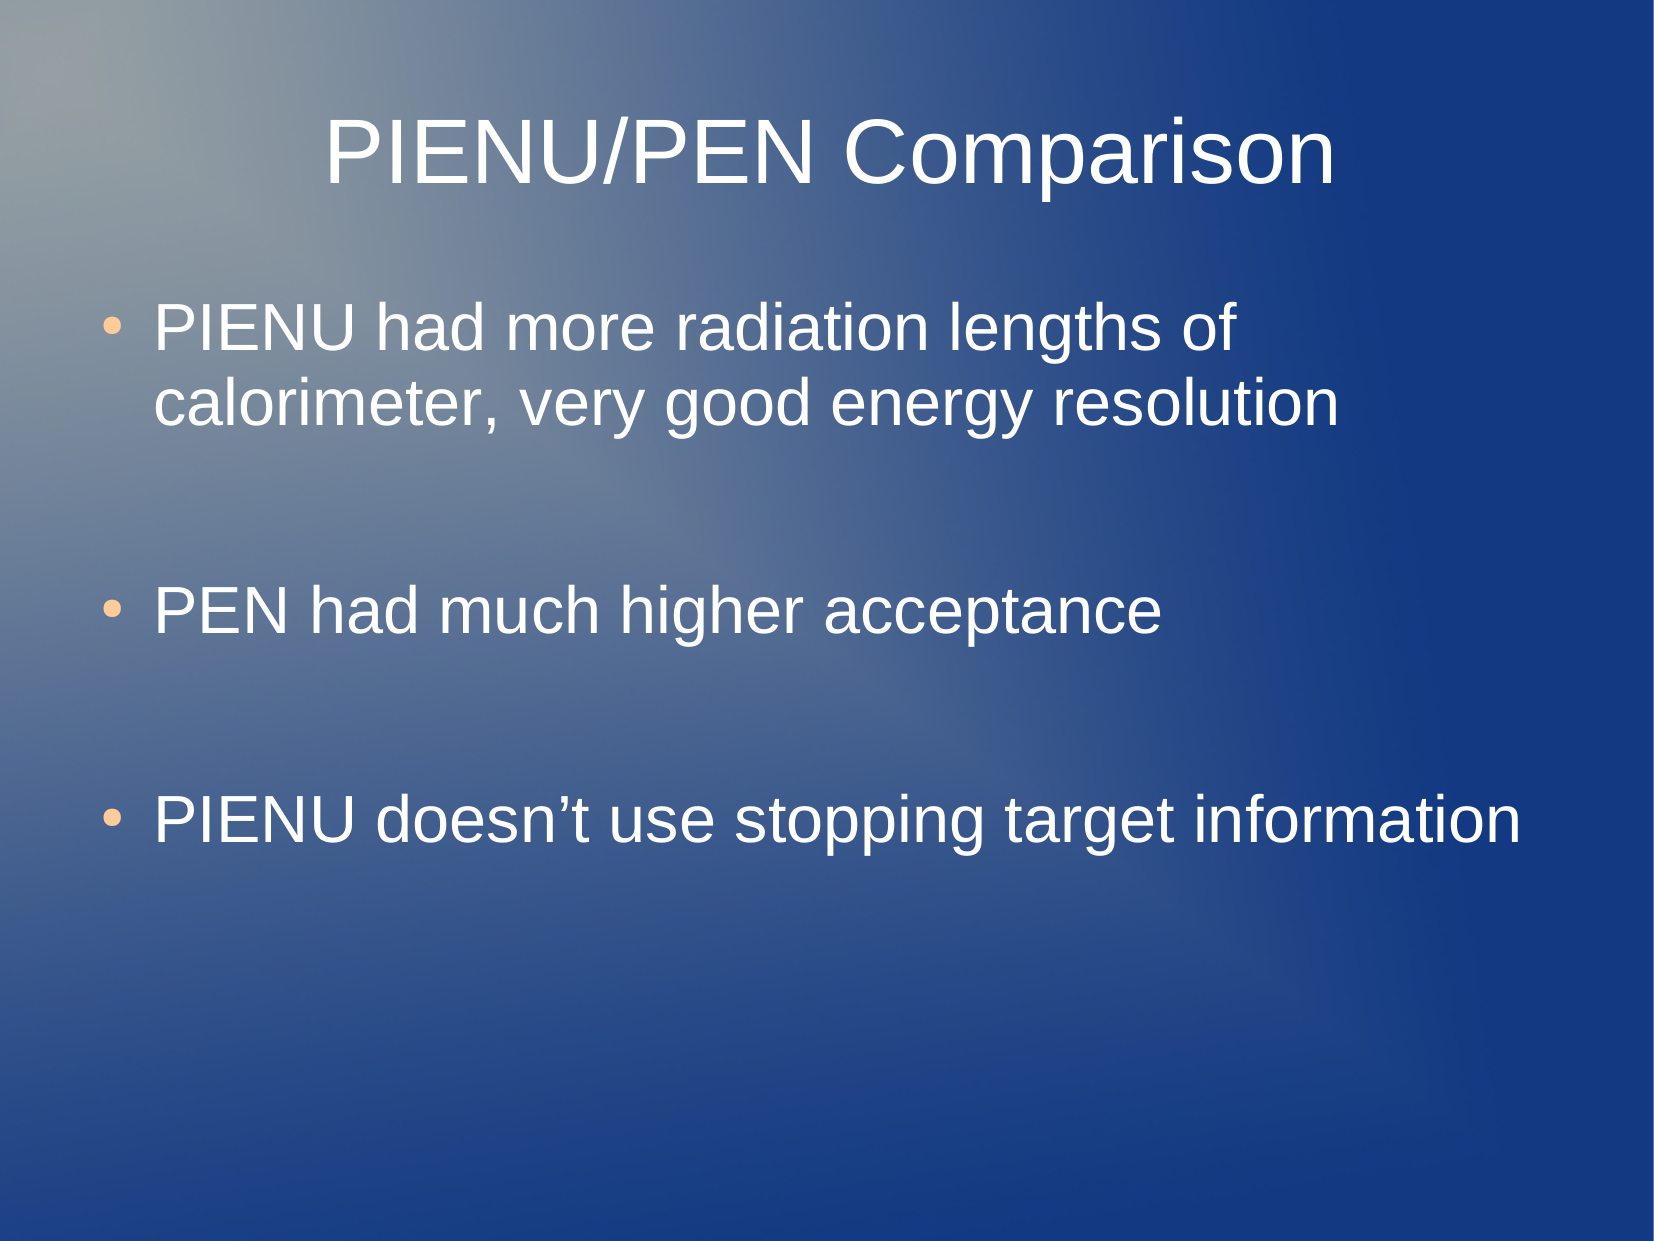

# PIENU/PEN Comparison
PIENU had more radiation lengths of calorimeter, very good energy resolution
PEN had much higher acceptance
PIENU doesn’t use stopping target information